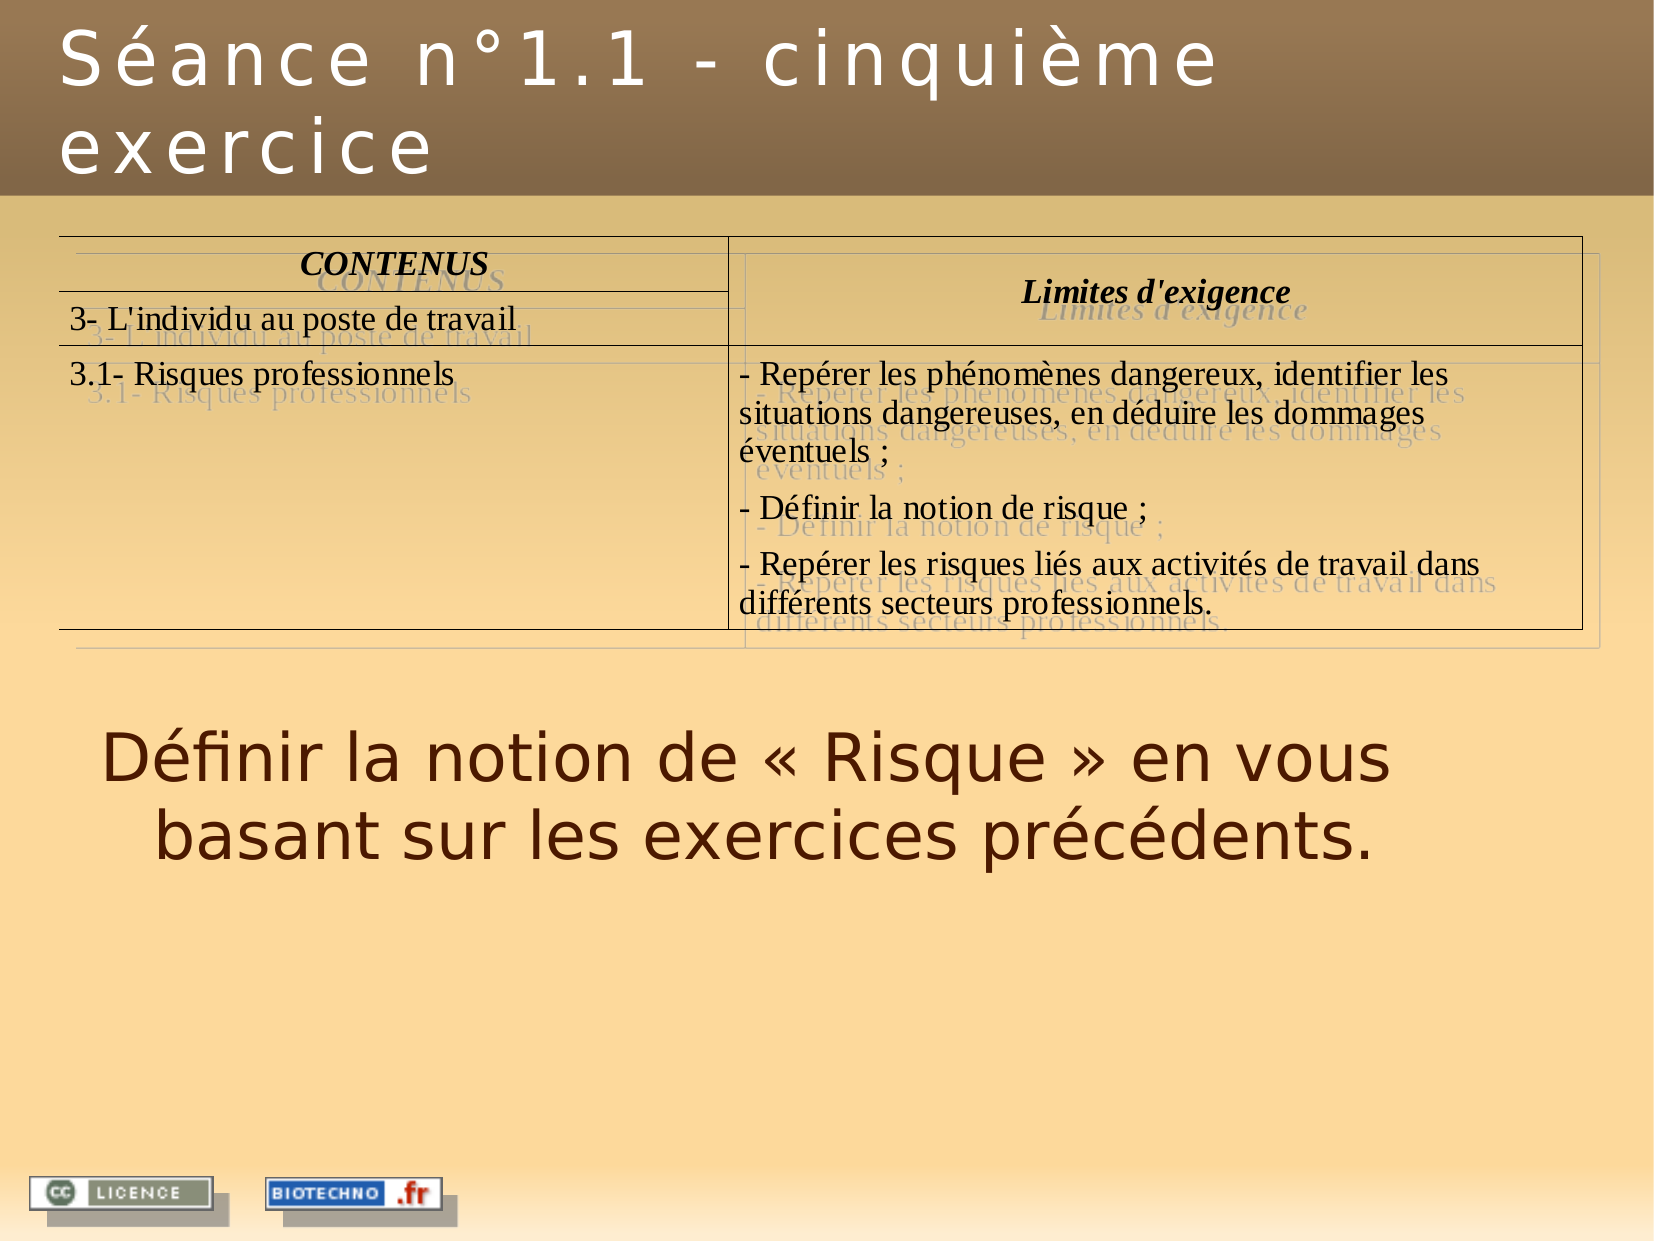

# Séance n°1.1 - cinquième exercice
Définir la notion de « Risque » en vous basant sur les exercices précédents.